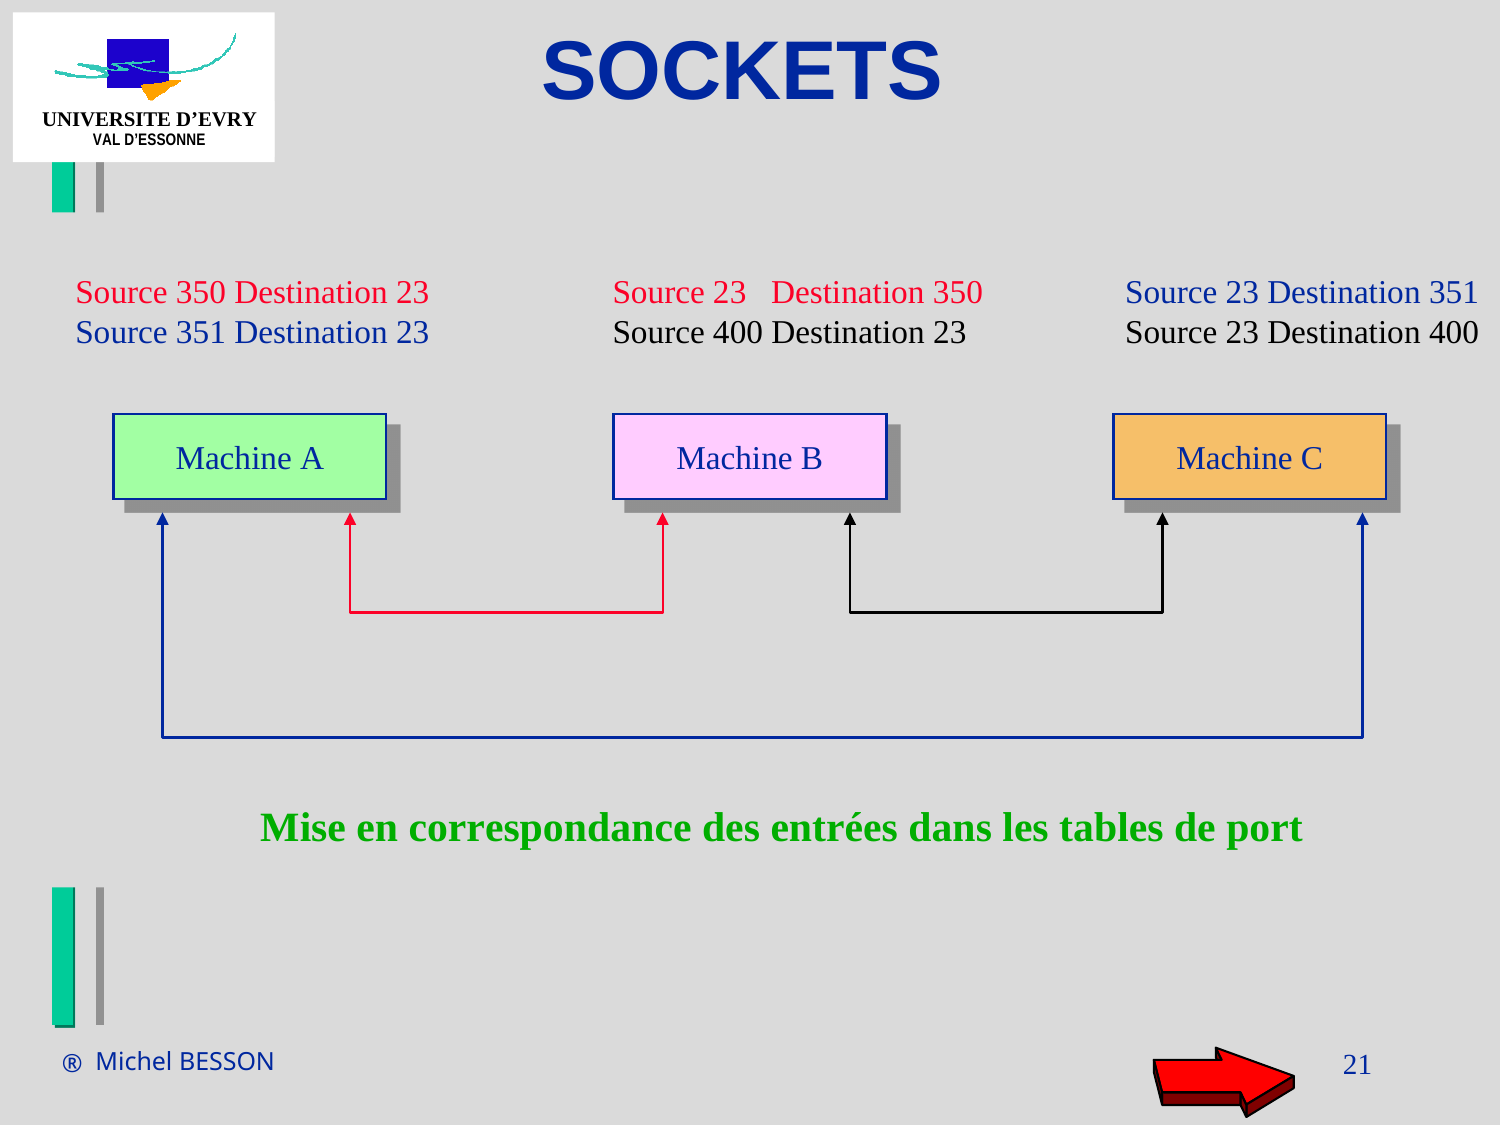

# SOCKETS
Source 350 Destination 23
Source 351 Destination 23
Source 23 Destination 350
Source 400 Destination 23
Source 23 Destination 351
Source 23 Destination 400
Machine A
Machine B
Machine C
Mise en correspondance des entrées dans les tables de port
<date/time> Michel BESSON